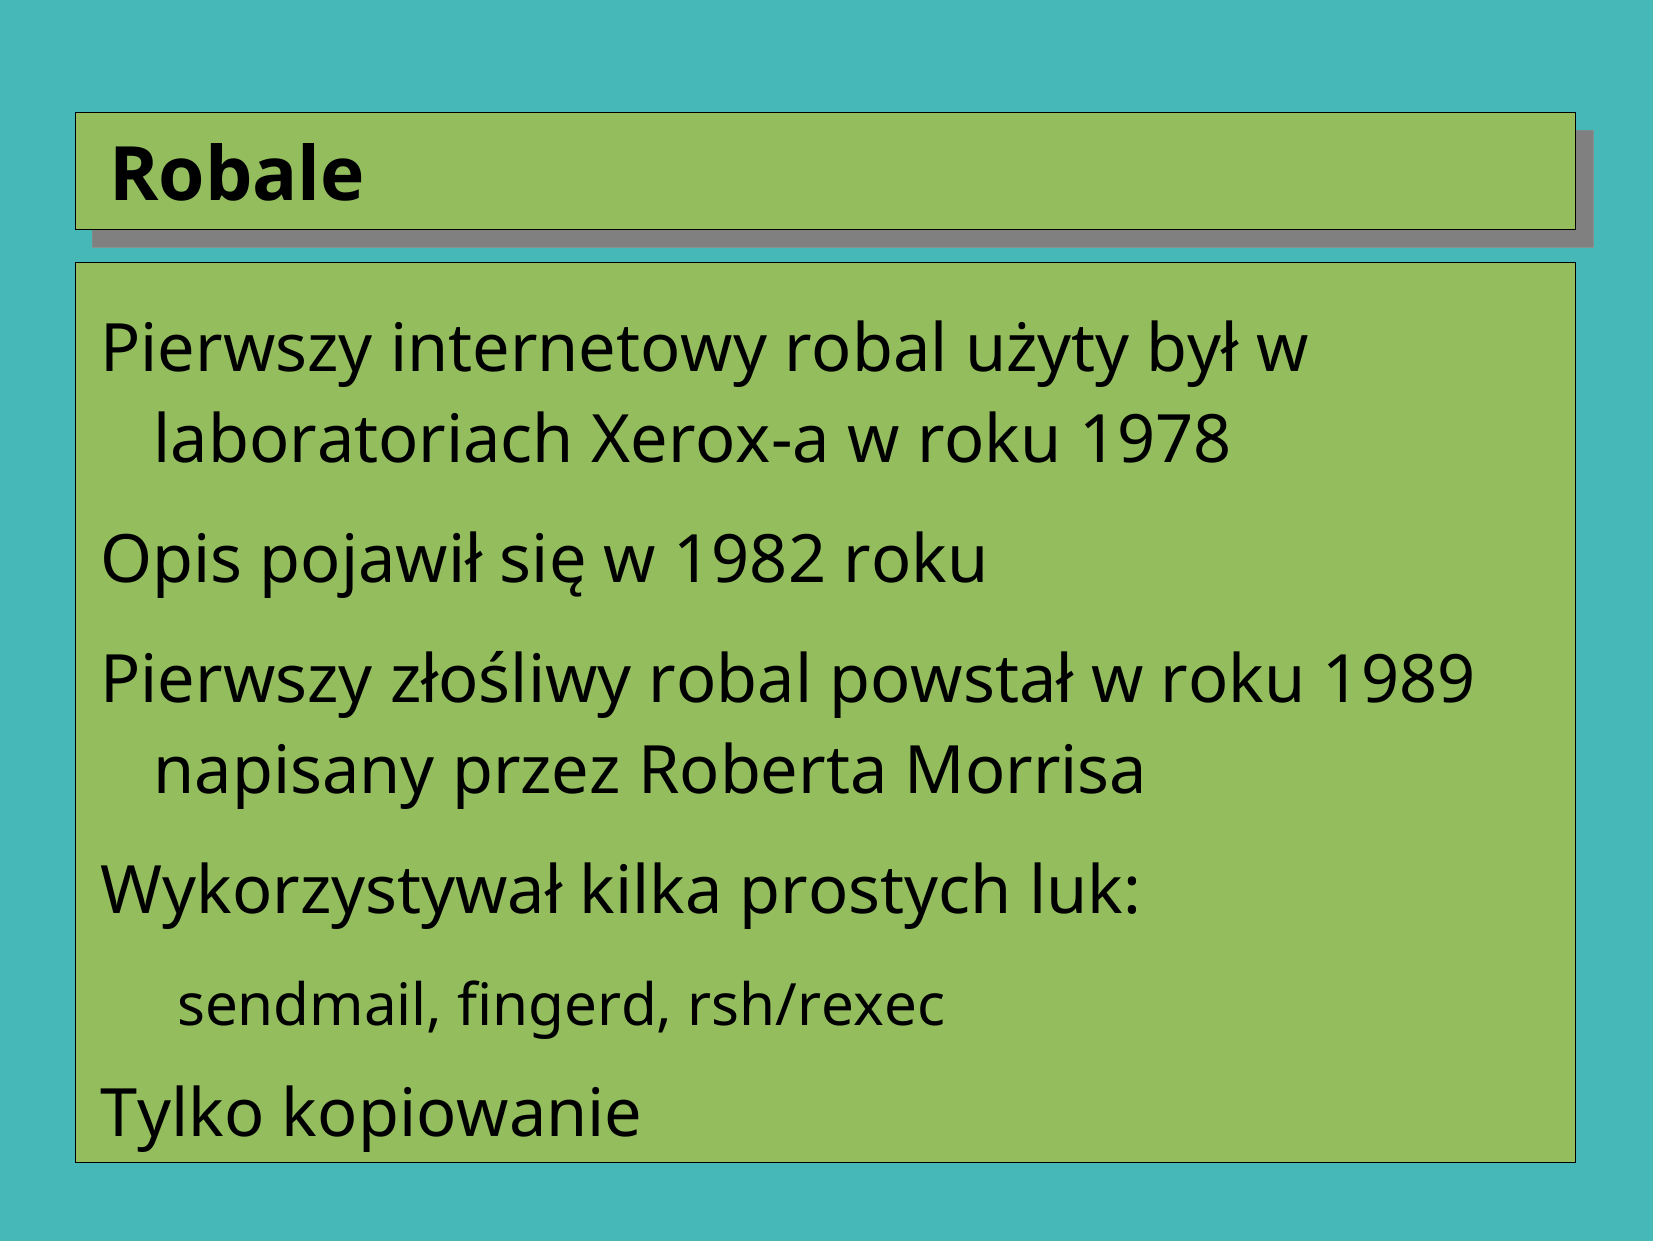

Robale
# Pierwszy internetowy robal użyty był w laboratoriach Xerox-a w roku 1978
Opis pojawił się w 1982 roku
Pierwszy złośliwy robal powstał w roku 1989 napisany przez Roberta Morrisa
Wykorzystywał kilka prostych luk:
sendmail, fingerd, rsh/rexec
Tylko kopiowanie